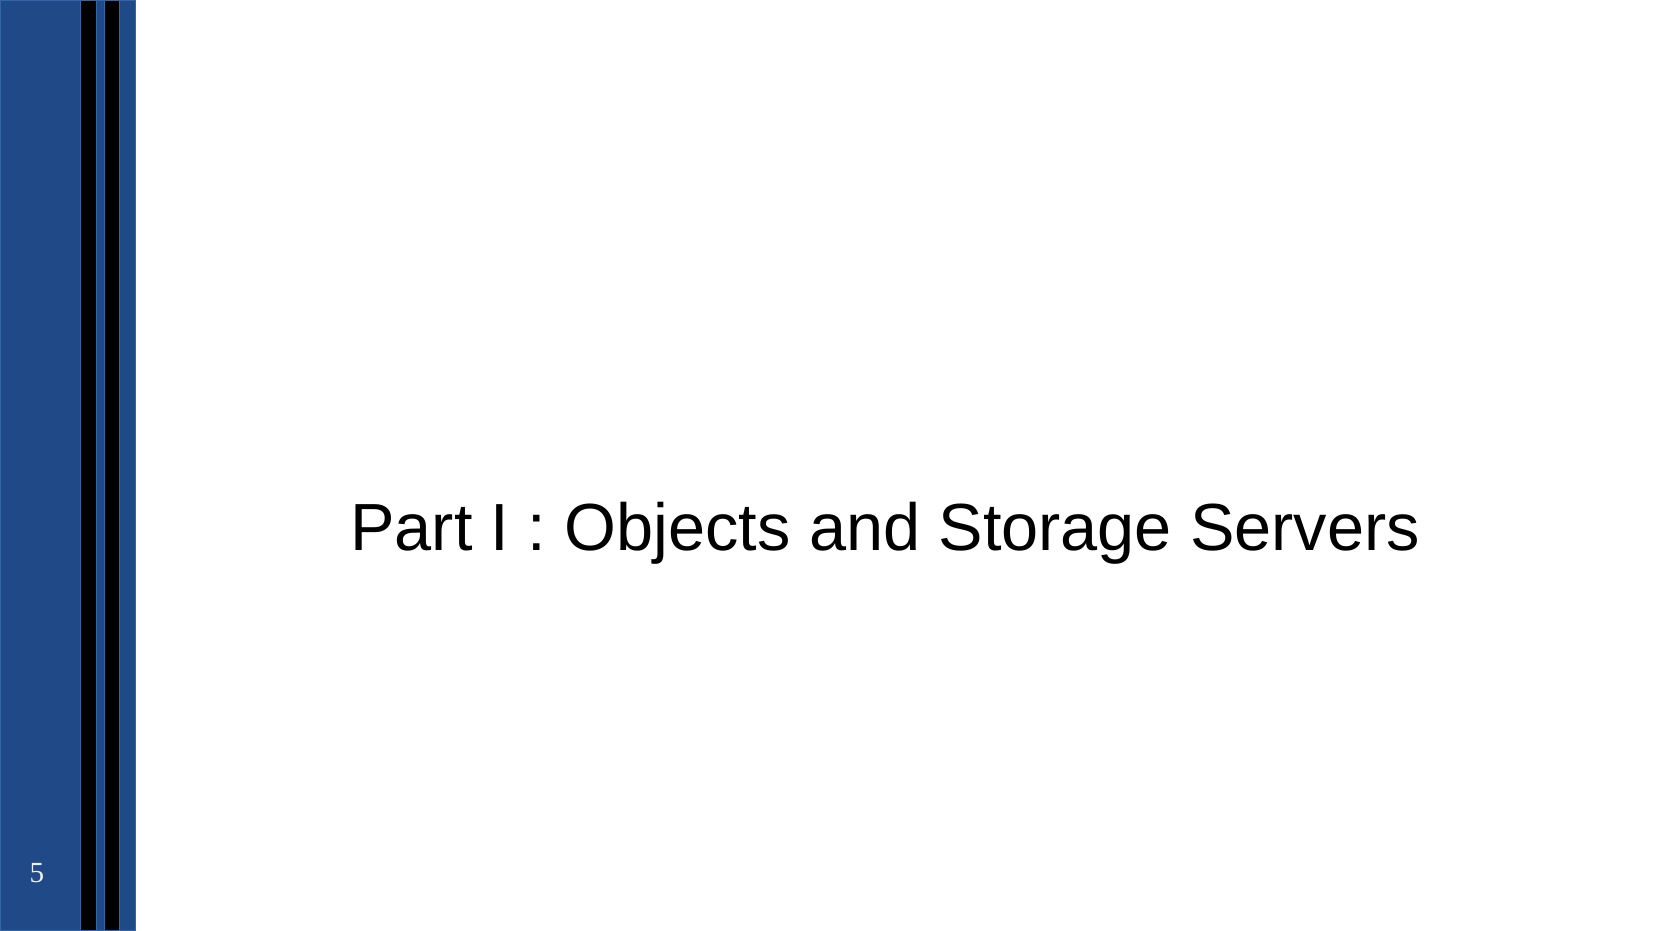

# Part I : Objects and Storage Servers
5